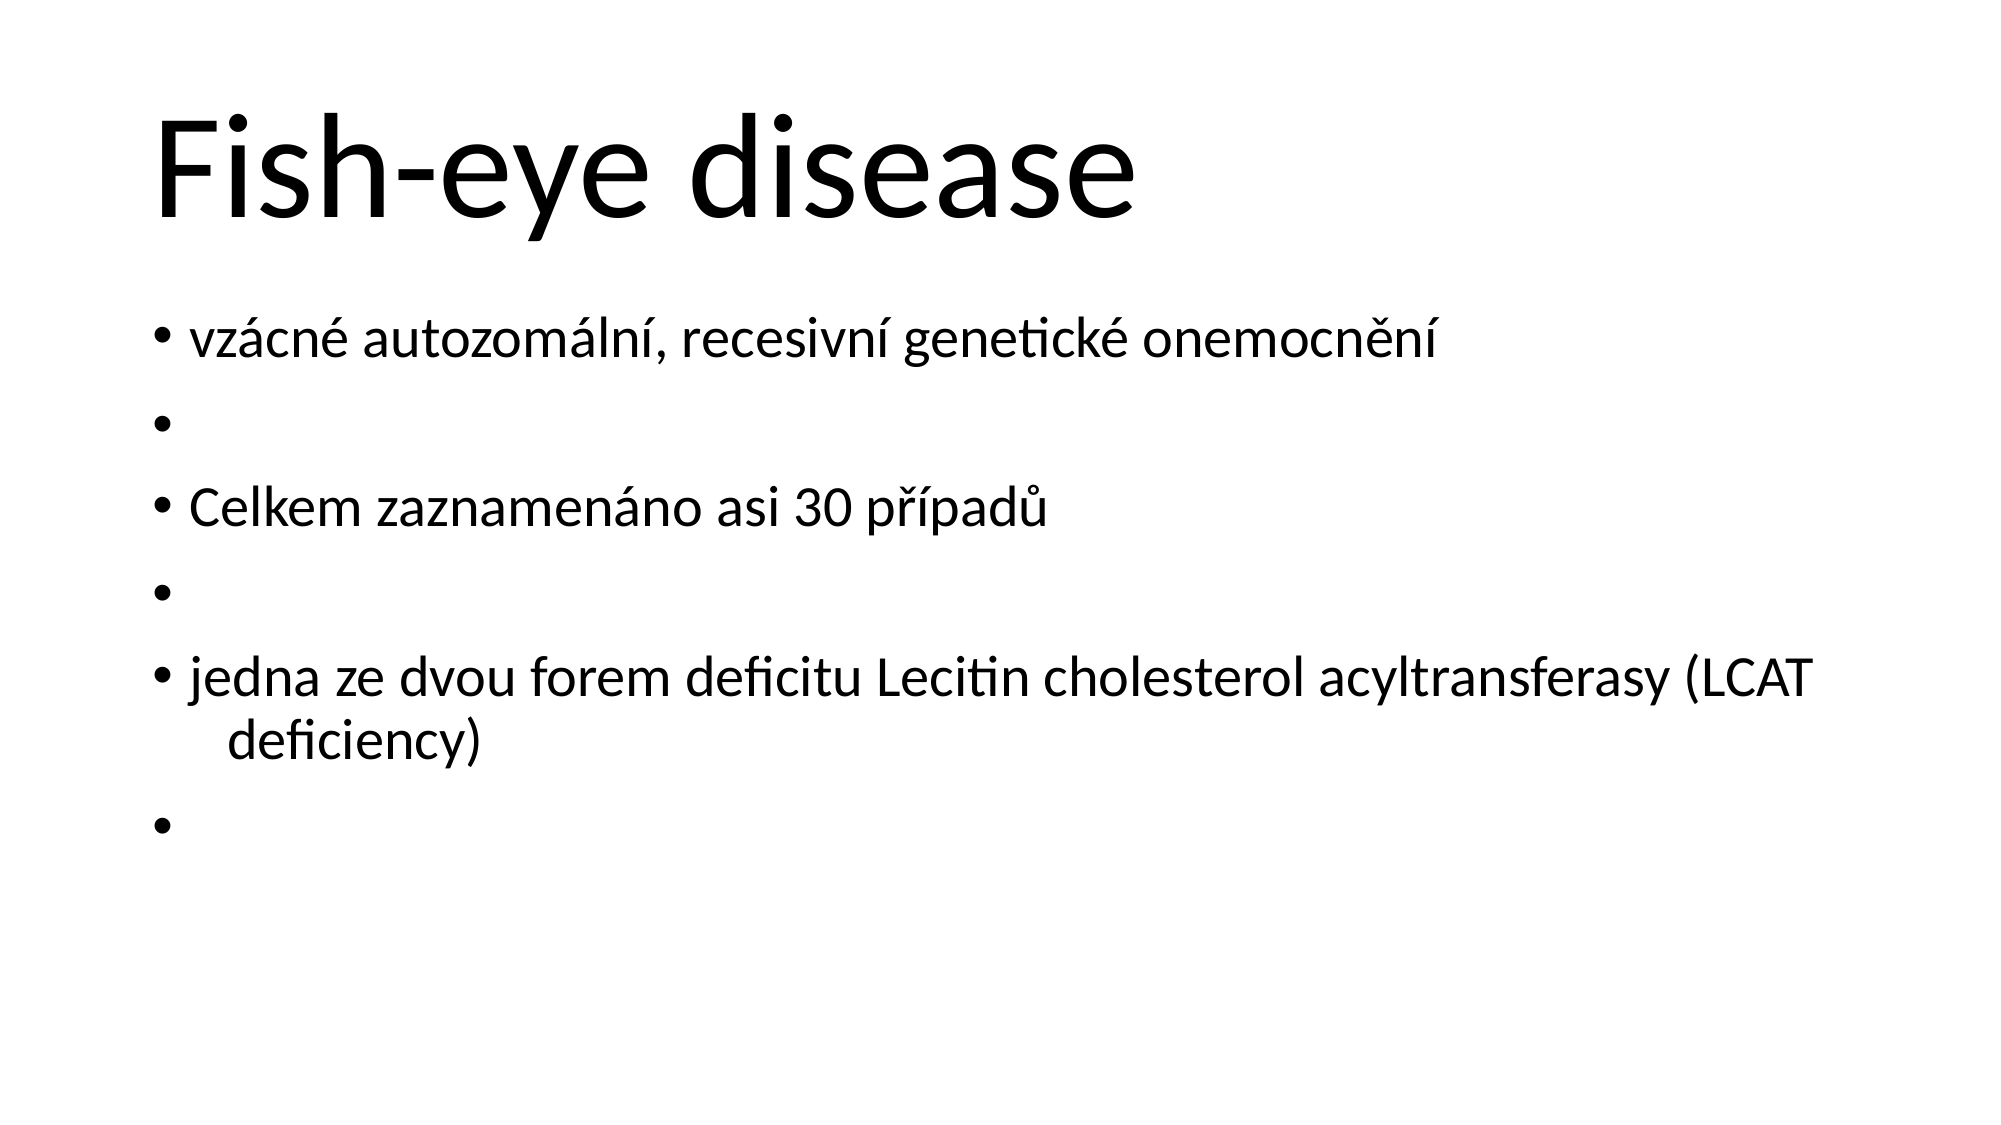

# Fish-eye disease
vzácné autozomální, recesivní genetické onemocnění
Celkem zaznamenáno asi 30 případů
jedna ze dvou forem deficitu Lecitin cholesterol acyltransferasy (LCAT deficiency)